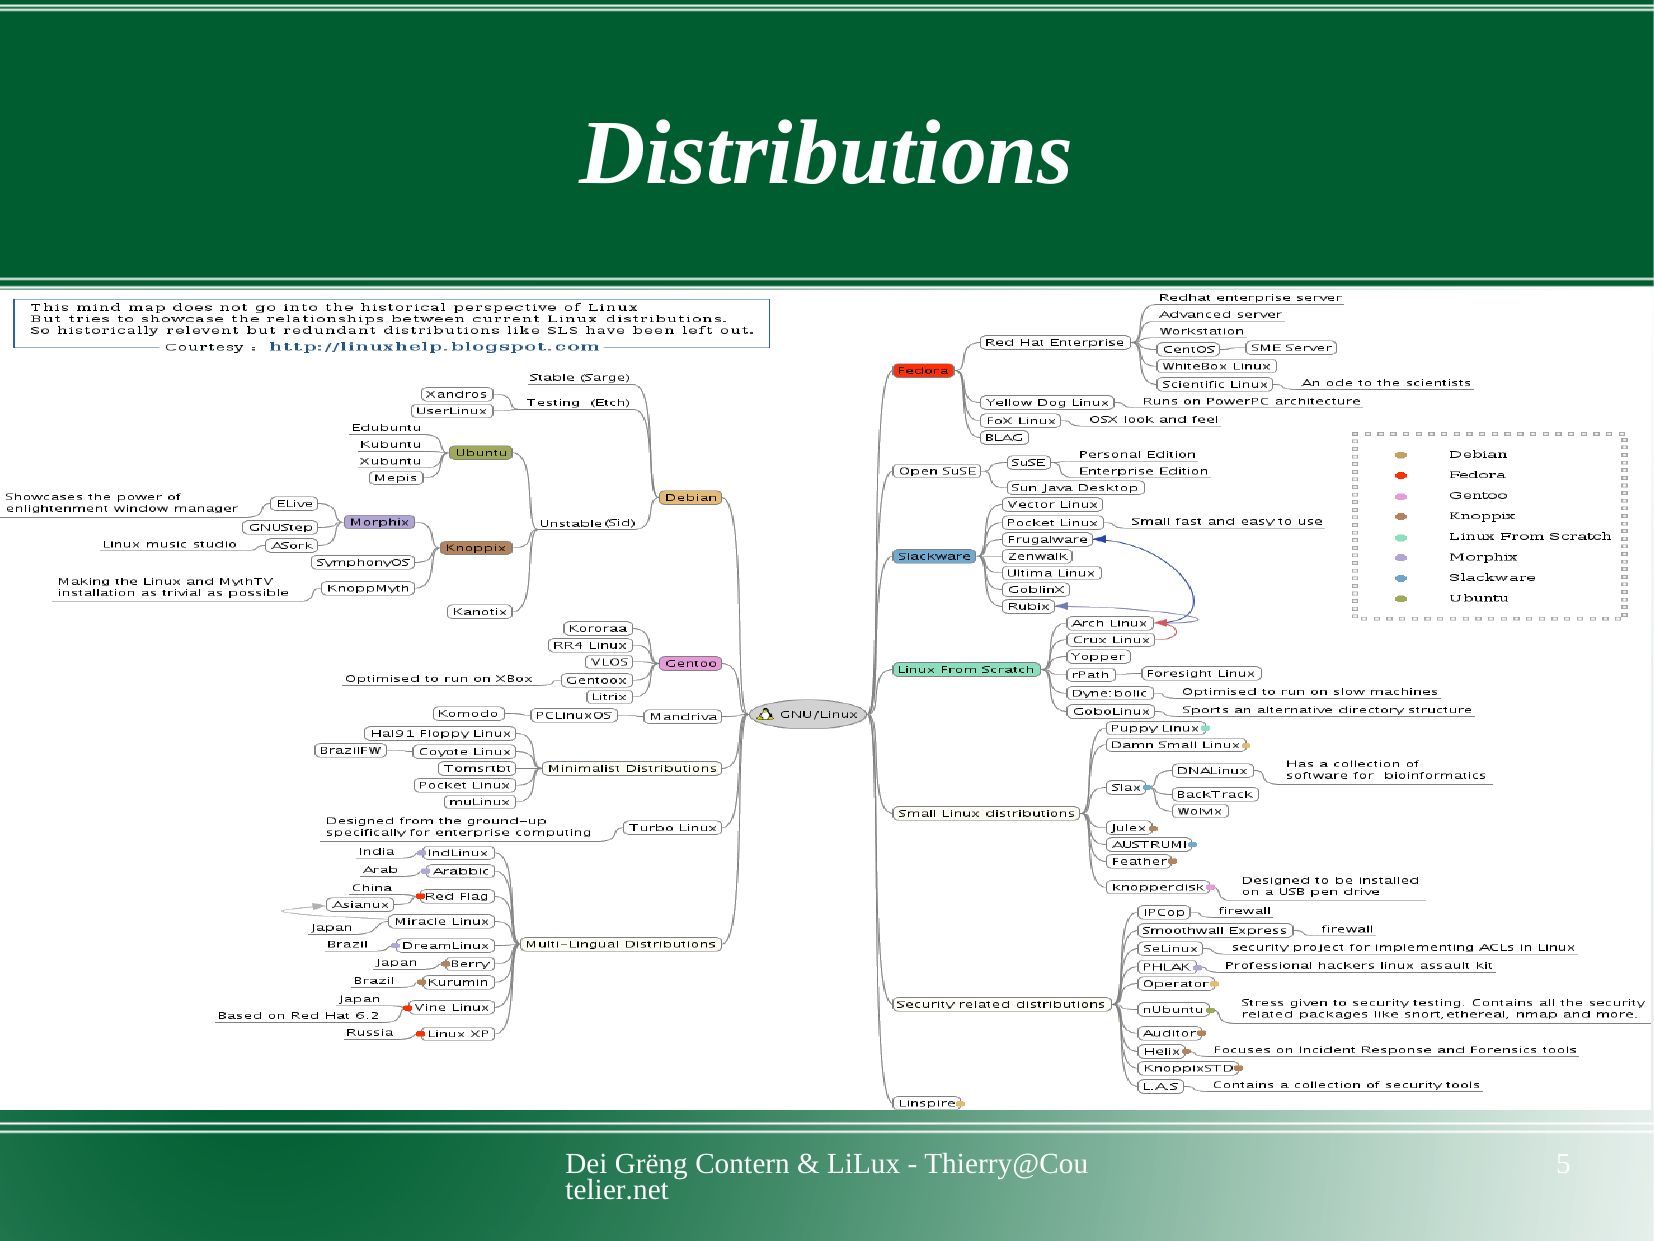

# Distributions
Dei Grëng Contern & LiLux - Thierry@Coutelier.net
5